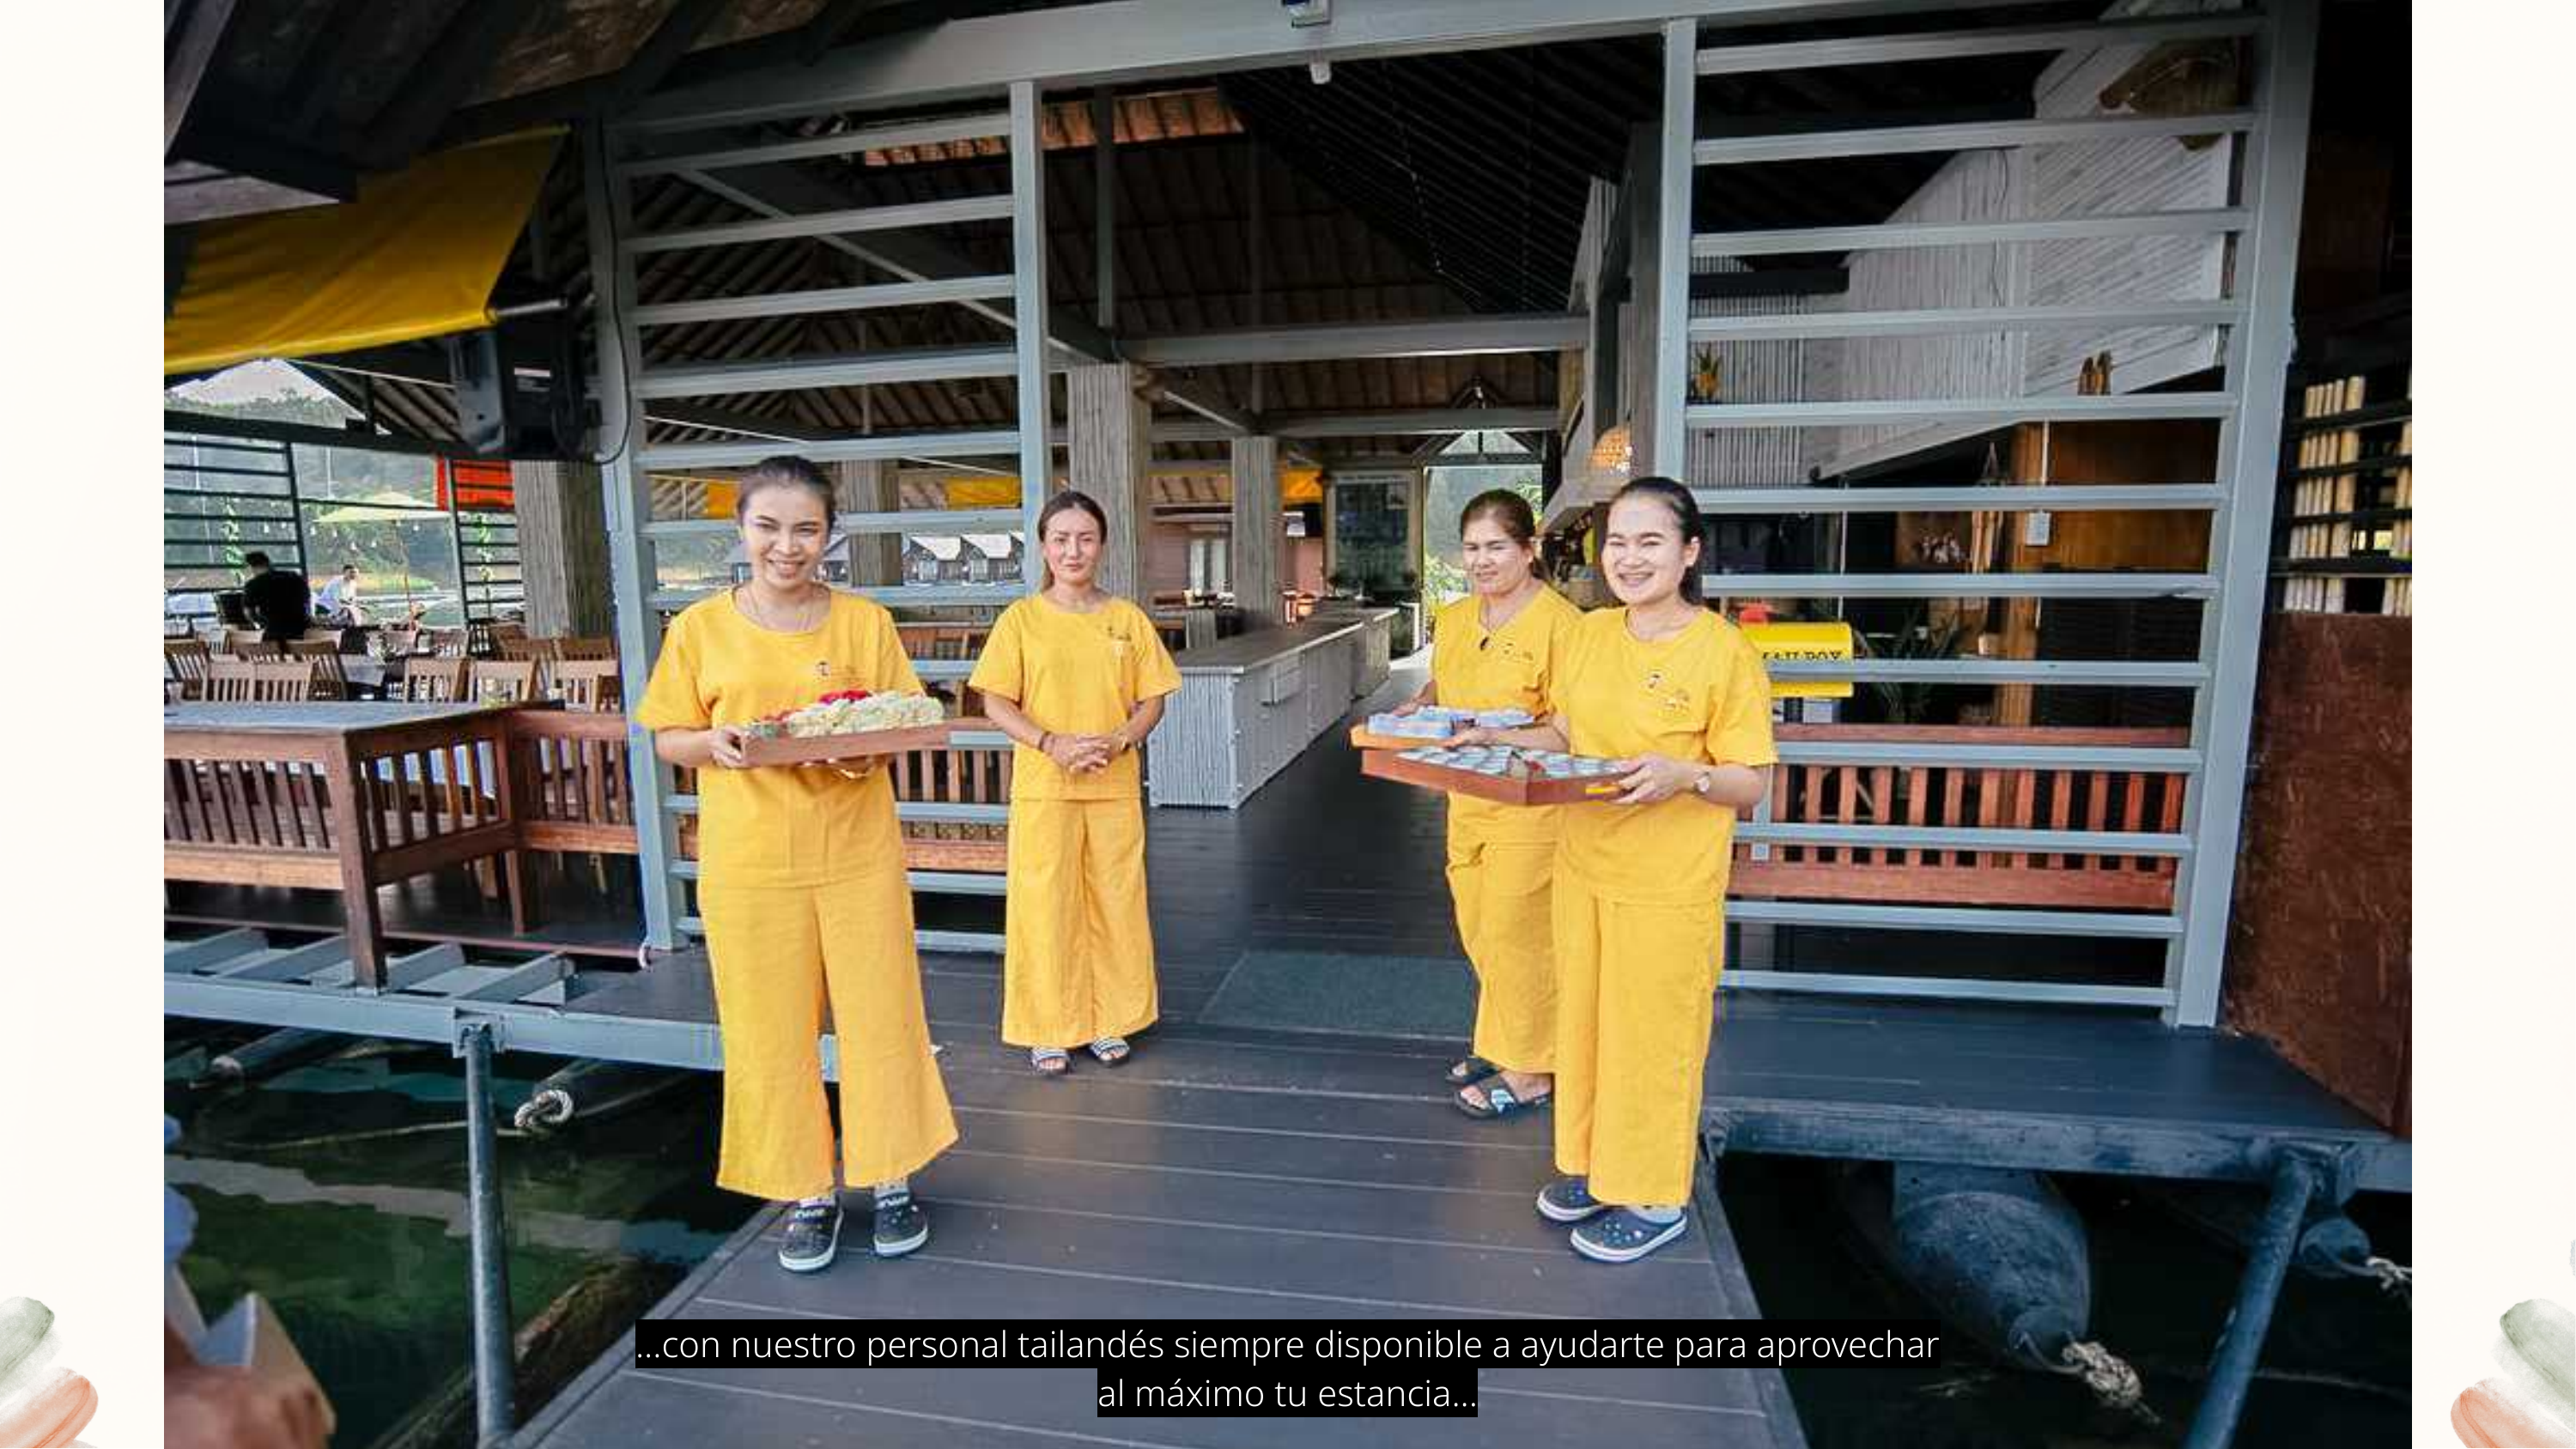

...con nuestro personal tailandés siempre disponible a ayudarte para aprovechar al máximo tu estancia...